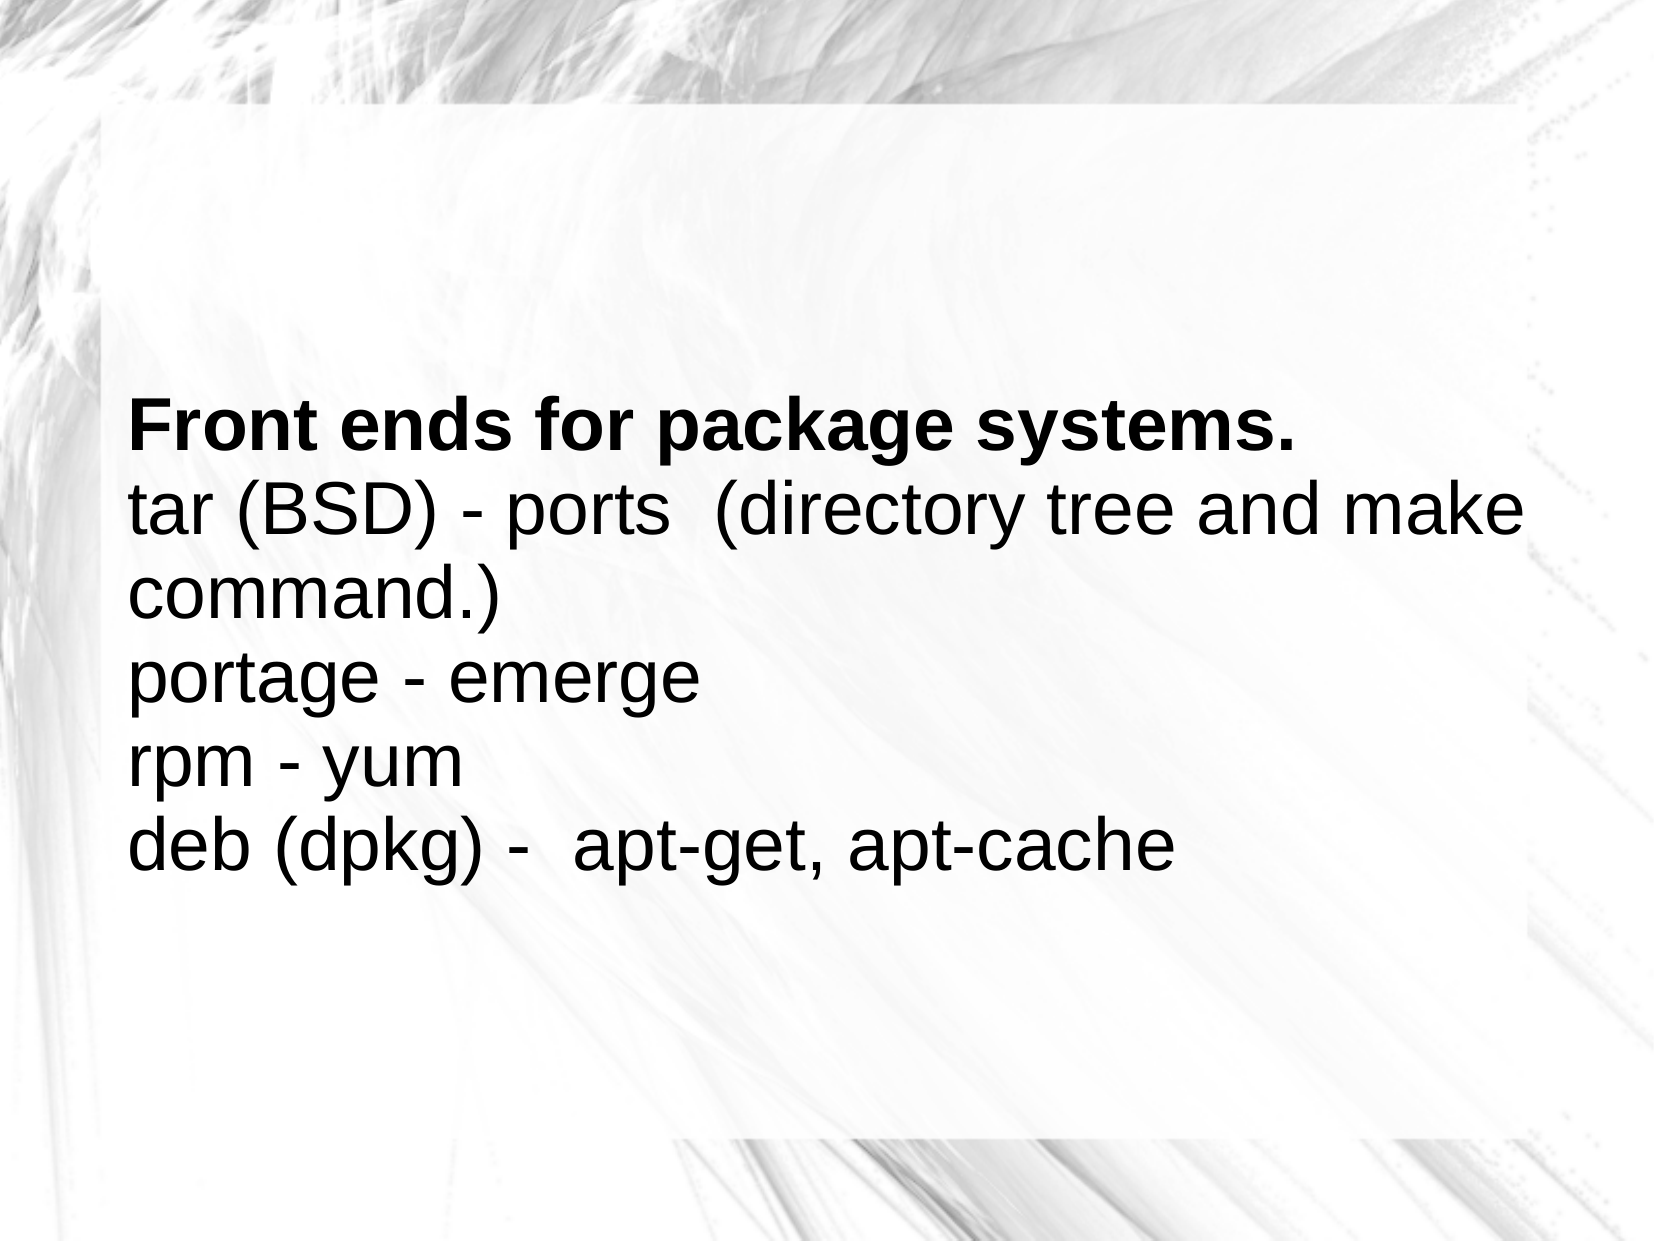

Front ends for package systems.
tar (BSD) - ports (directory tree and make command.)
portage - emerge
rpm - yum
deb (dpkg) - apt-get, apt-cache